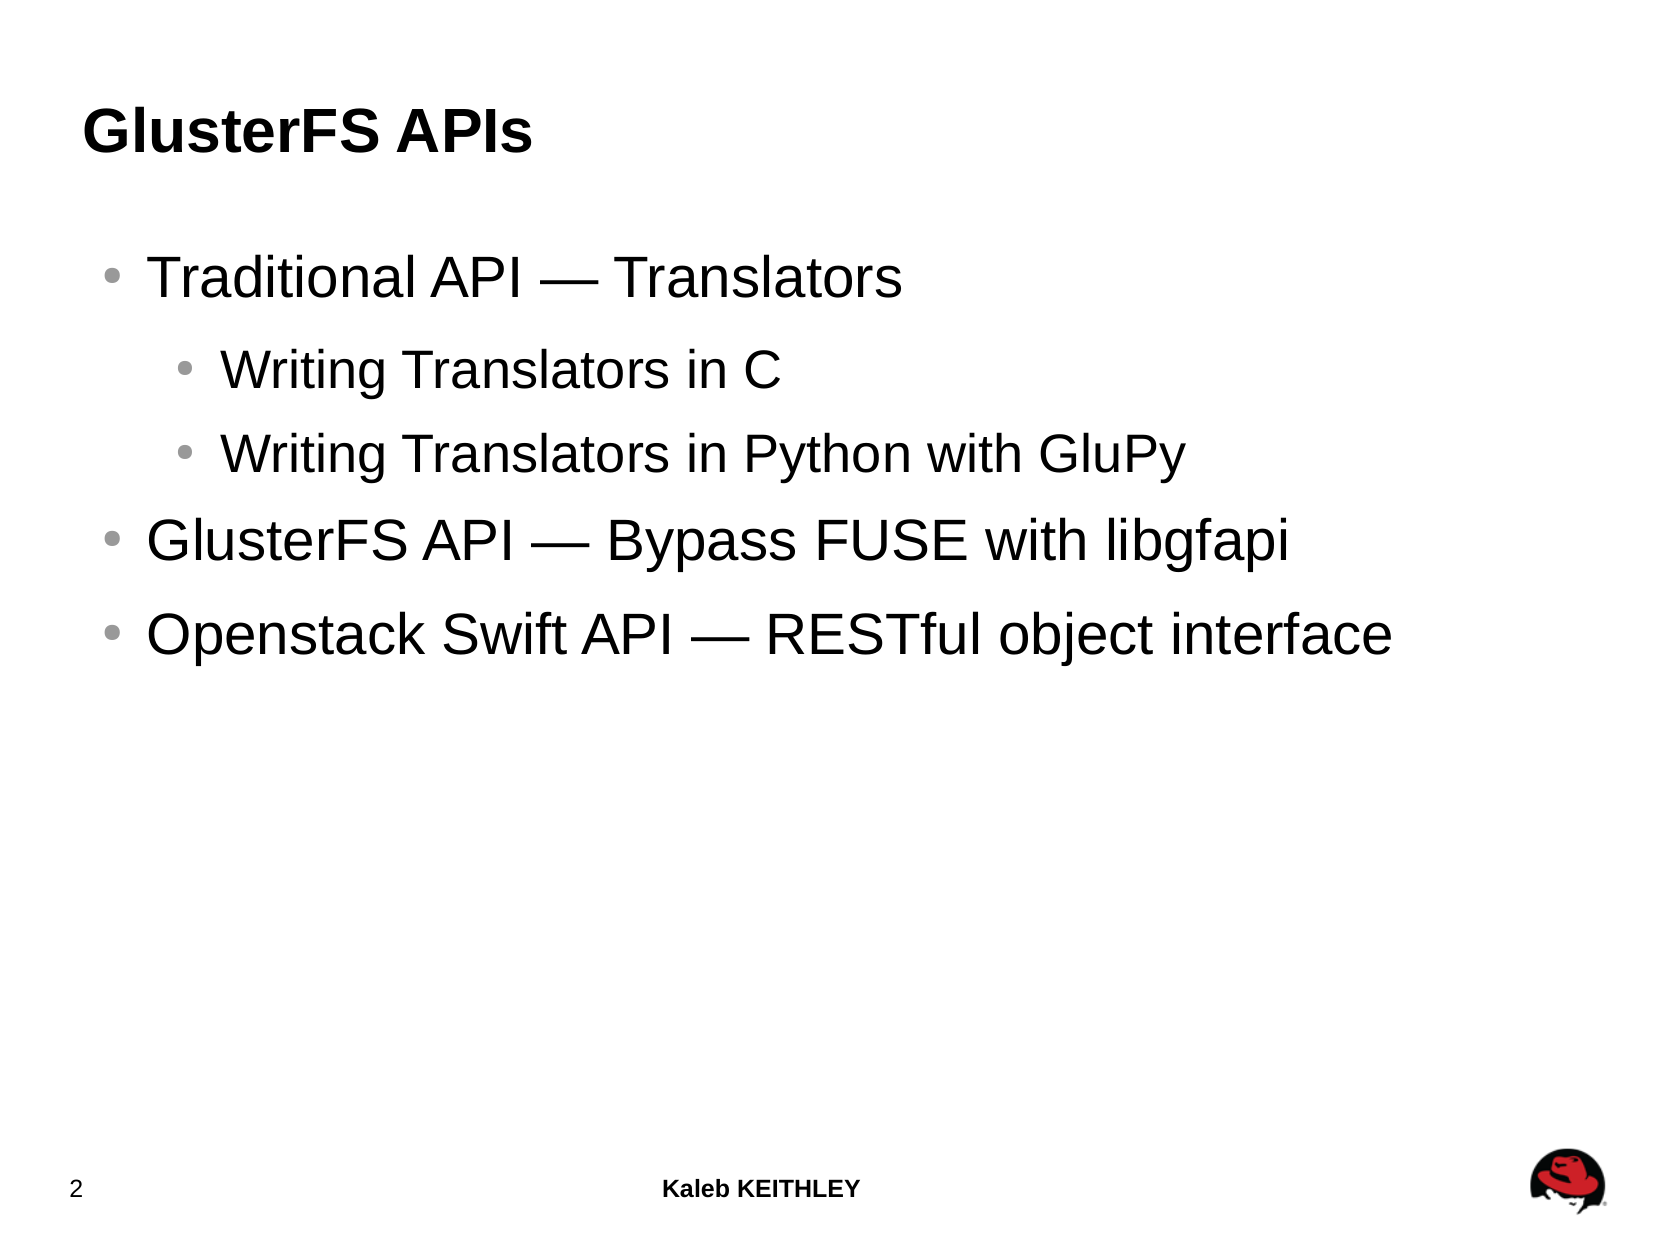

GlusterFS APIs
# Traditional API — Translators
Writing Translators in C
Writing Translators in Python with GluPy
GlusterFS API — Bypass FUSE with libgfapi
Openstack Swift API — RESTful object interface